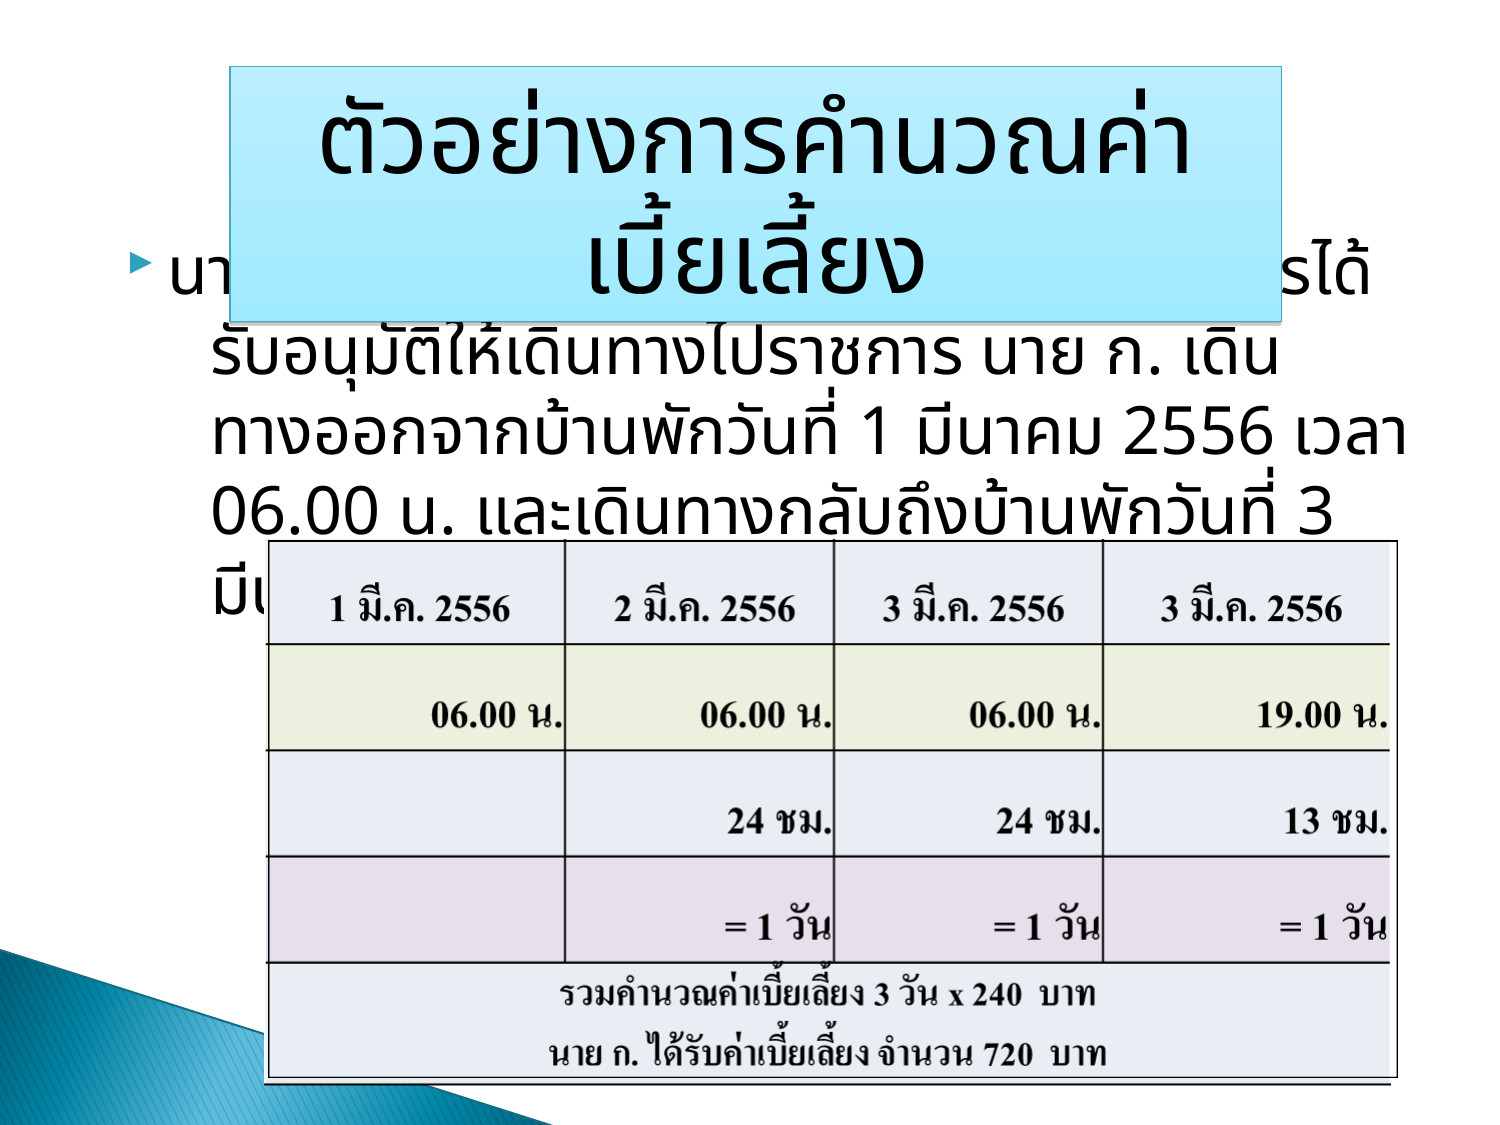

ตัวอย่างการคำนวณค่าเบี้ยเลี้ยง
# นาย ก.ตำแหน่งนักวิชาการศึกษา ชำนาญการได้รับอนุมัติให้เดินทางไปราชการ นาย ก. เดินทางออกจากบ้านพักวันที่ 1 มีนาคม 2556 เวลา 06.00 น. และเดินทางกลับถึงบ้านพักวันที่ 3 มีนาคม 2556 เวลา 19.00 น. คำนวณได้ดังนี้